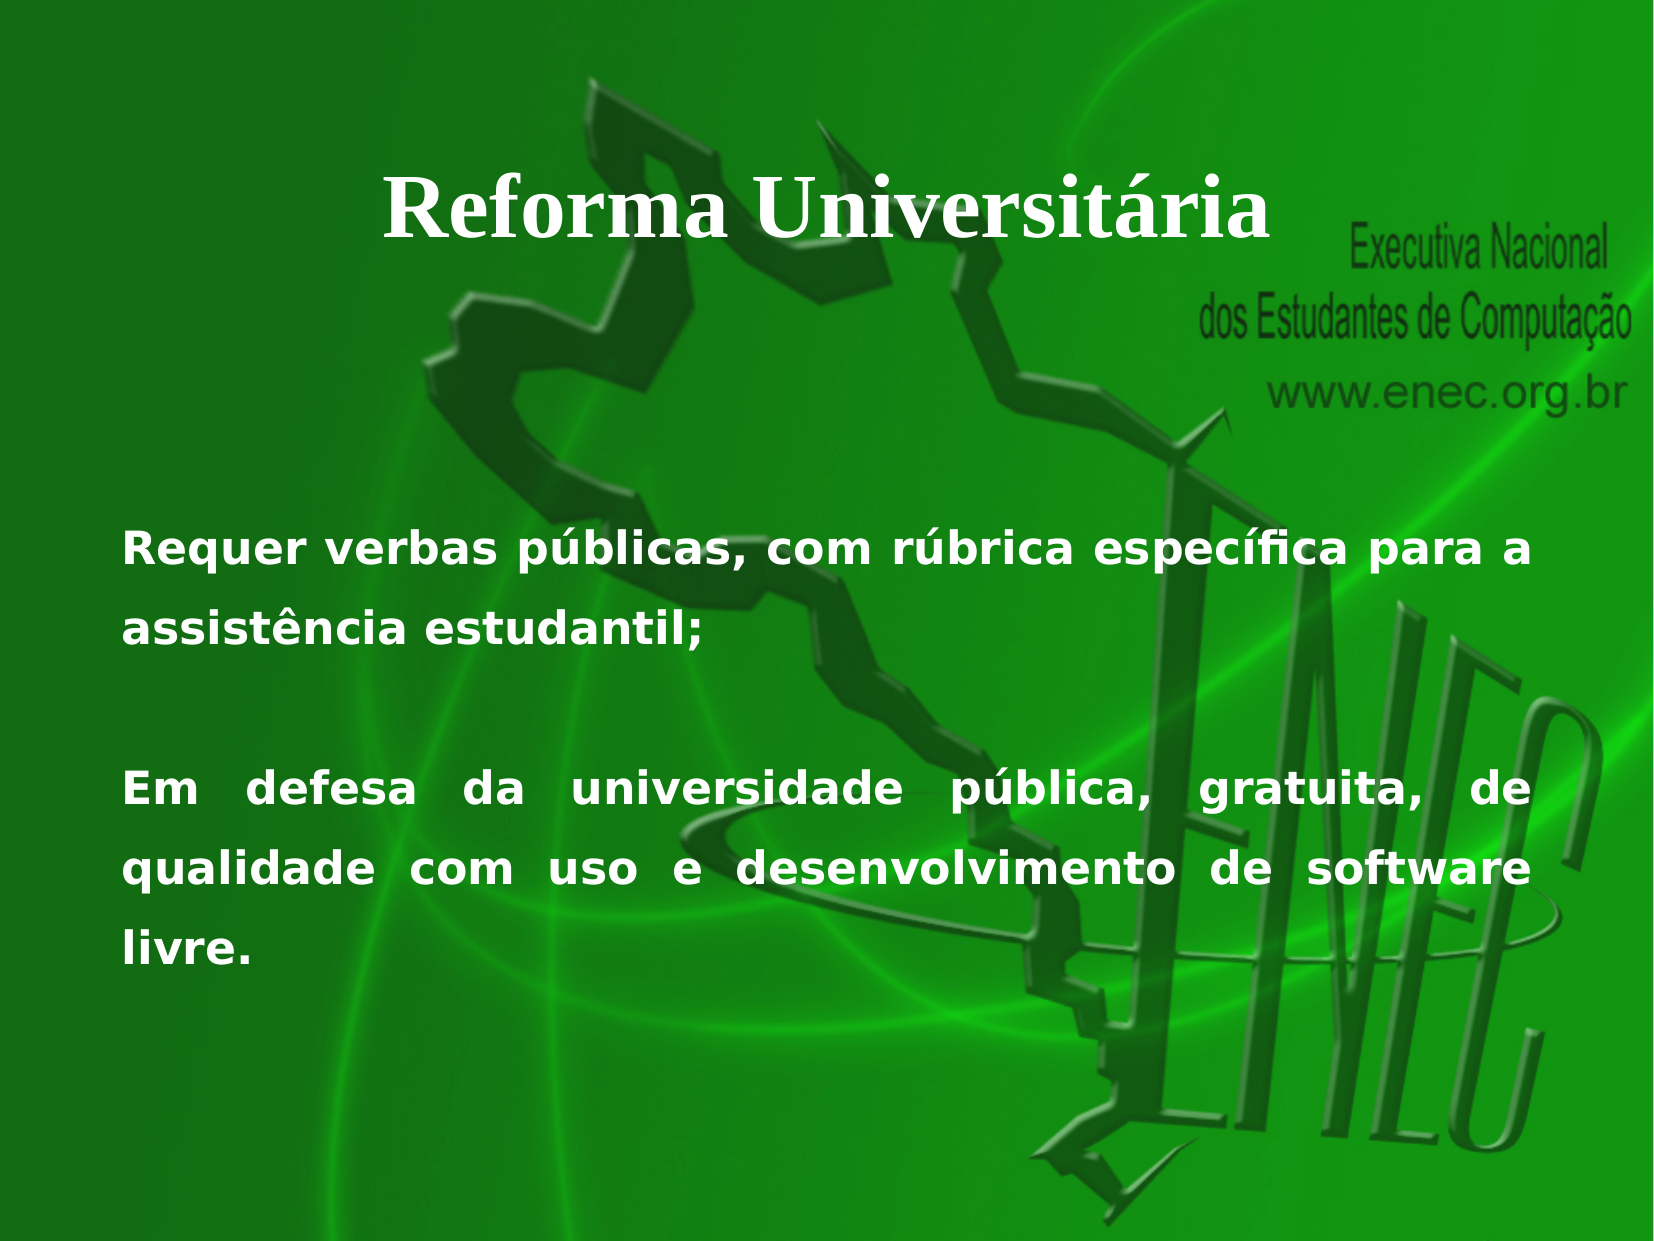

# Reforma Universitária
Requer verbas públicas, com rúbrica específica para a assistência estudantil;
Em defesa da universidade pública, gratuita, de qualidade com uso e desenvolvimento de software livre.